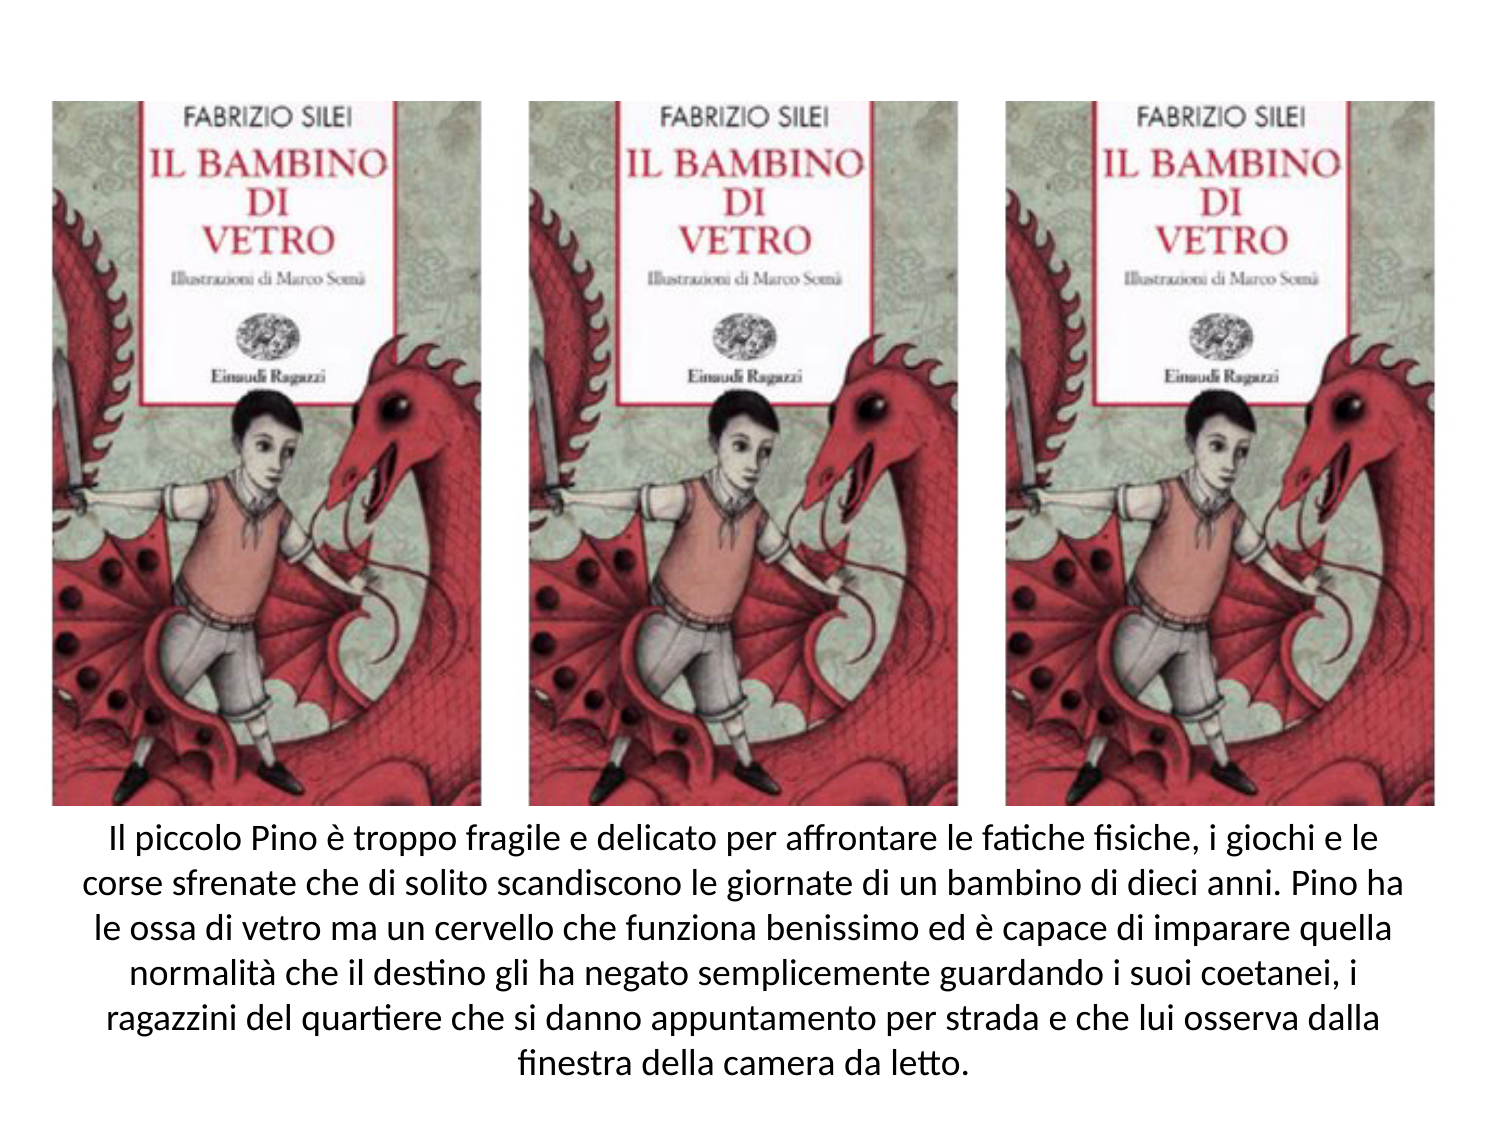

Il piccolo Pino è troppo fragile e delicato per affrontare le fatiche fisiche, i giochi e le corse sfrenate che di solito scandiscono le giornate di un bambino di dieci anni. Pino ha le ossa di vetro ma un cervello che funziona benissimo ed è capace di imparare quella normalità che il destino gli ha negato semplicemente guardando i suoi coetanei, i ragazzini del quartiere che si danno appuntamento per strada e che lui osserva dalla finestra della camera da letto.